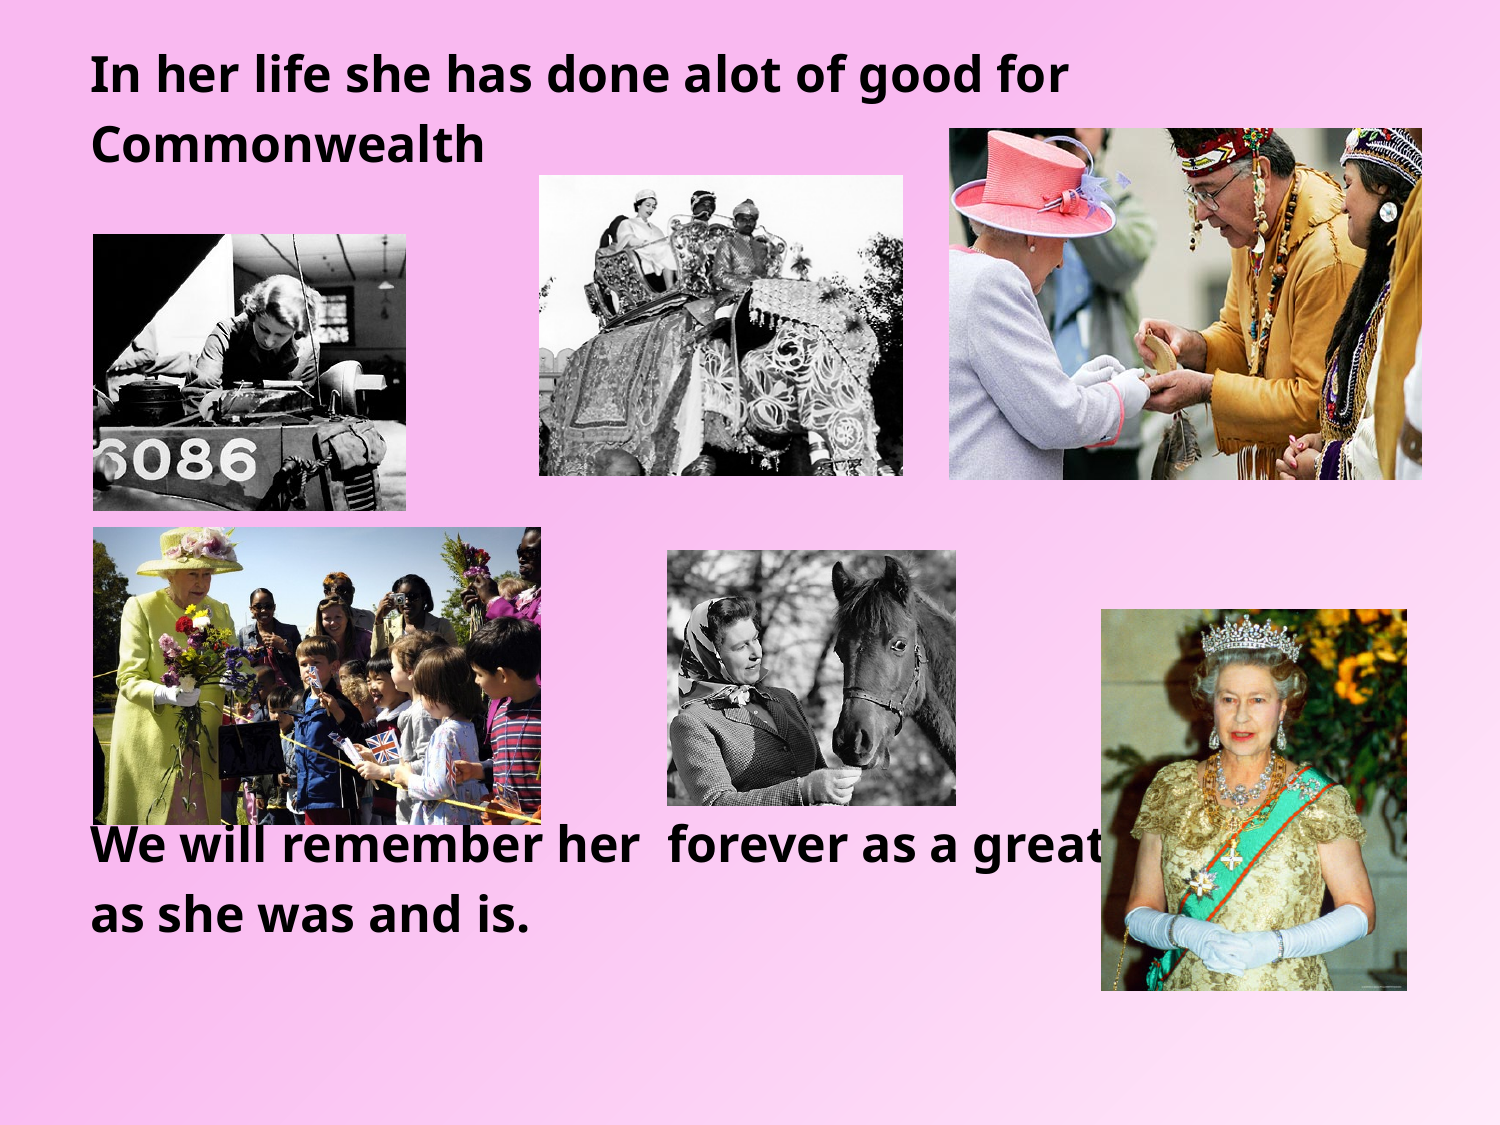

# In her life she has done alot of good for
Commonwealth
We will remember her forever as a great leader
as she was and is.